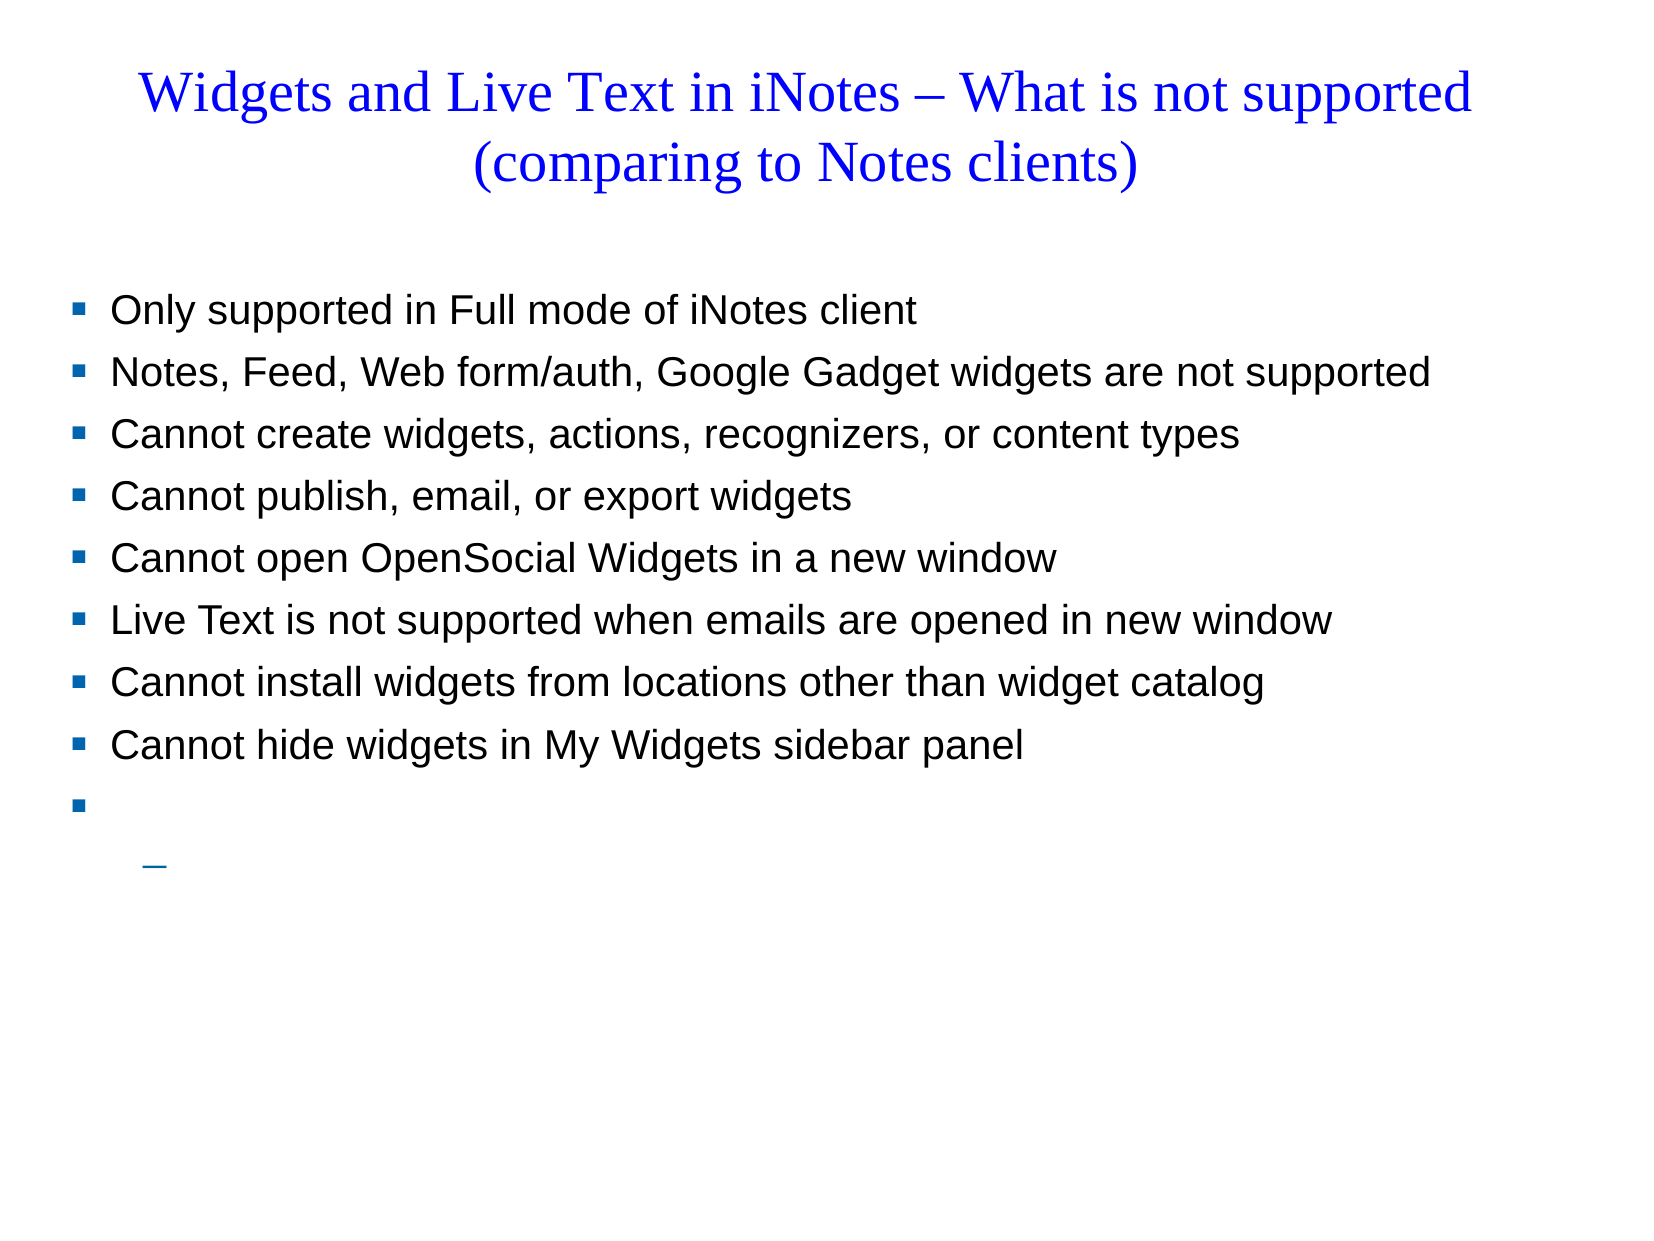

Widgets and Live Text in iNotes – What is not supported (comparing to Notes clients)
# Only supported in Full mode of iNotes client
Notes, Feed, Web form/auth, Google Gadget widgets are not supported
Cannot create widgets, actions, recognizers, or content types
Cannot publish, email, or export widgets
Cannot open OpenSocial Widgets in a new window
Live Text is not supported when emails are opened in new window
Cannot install widgets from locations other than widget catalog
Cannot hide widgets in My Widgets sidebar panel
16